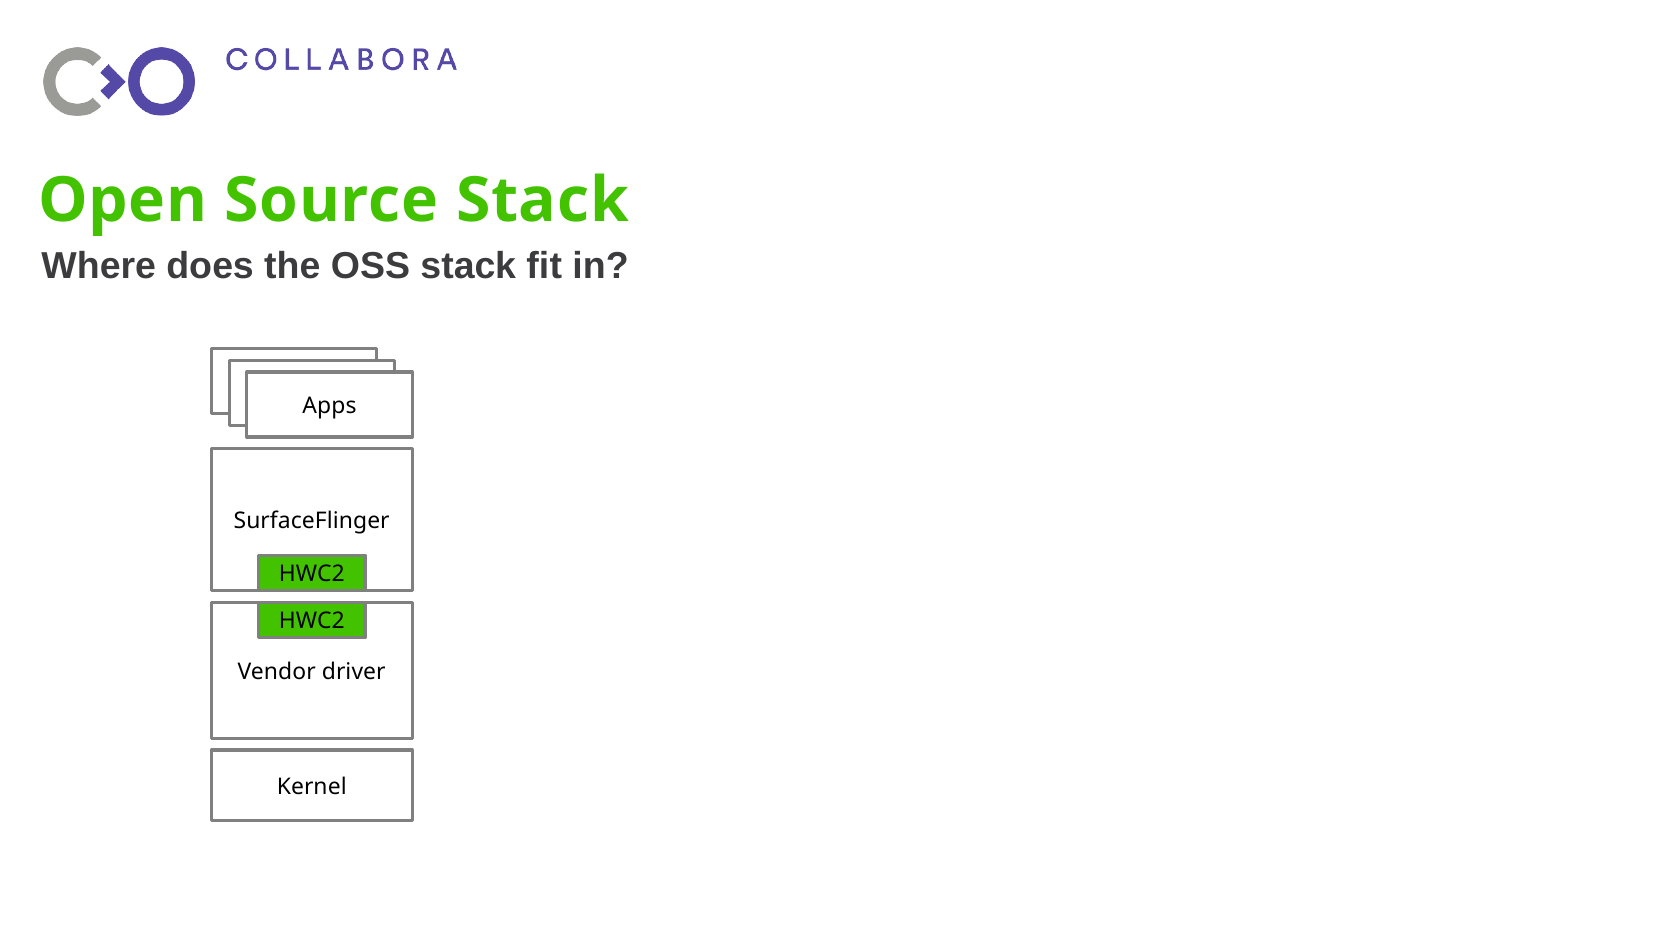

# Open Source Stack
Where does the OSS stack fit in?
Apps
SurfaceFlinger
HWC2
Vendor driver
HWC2
Kernel